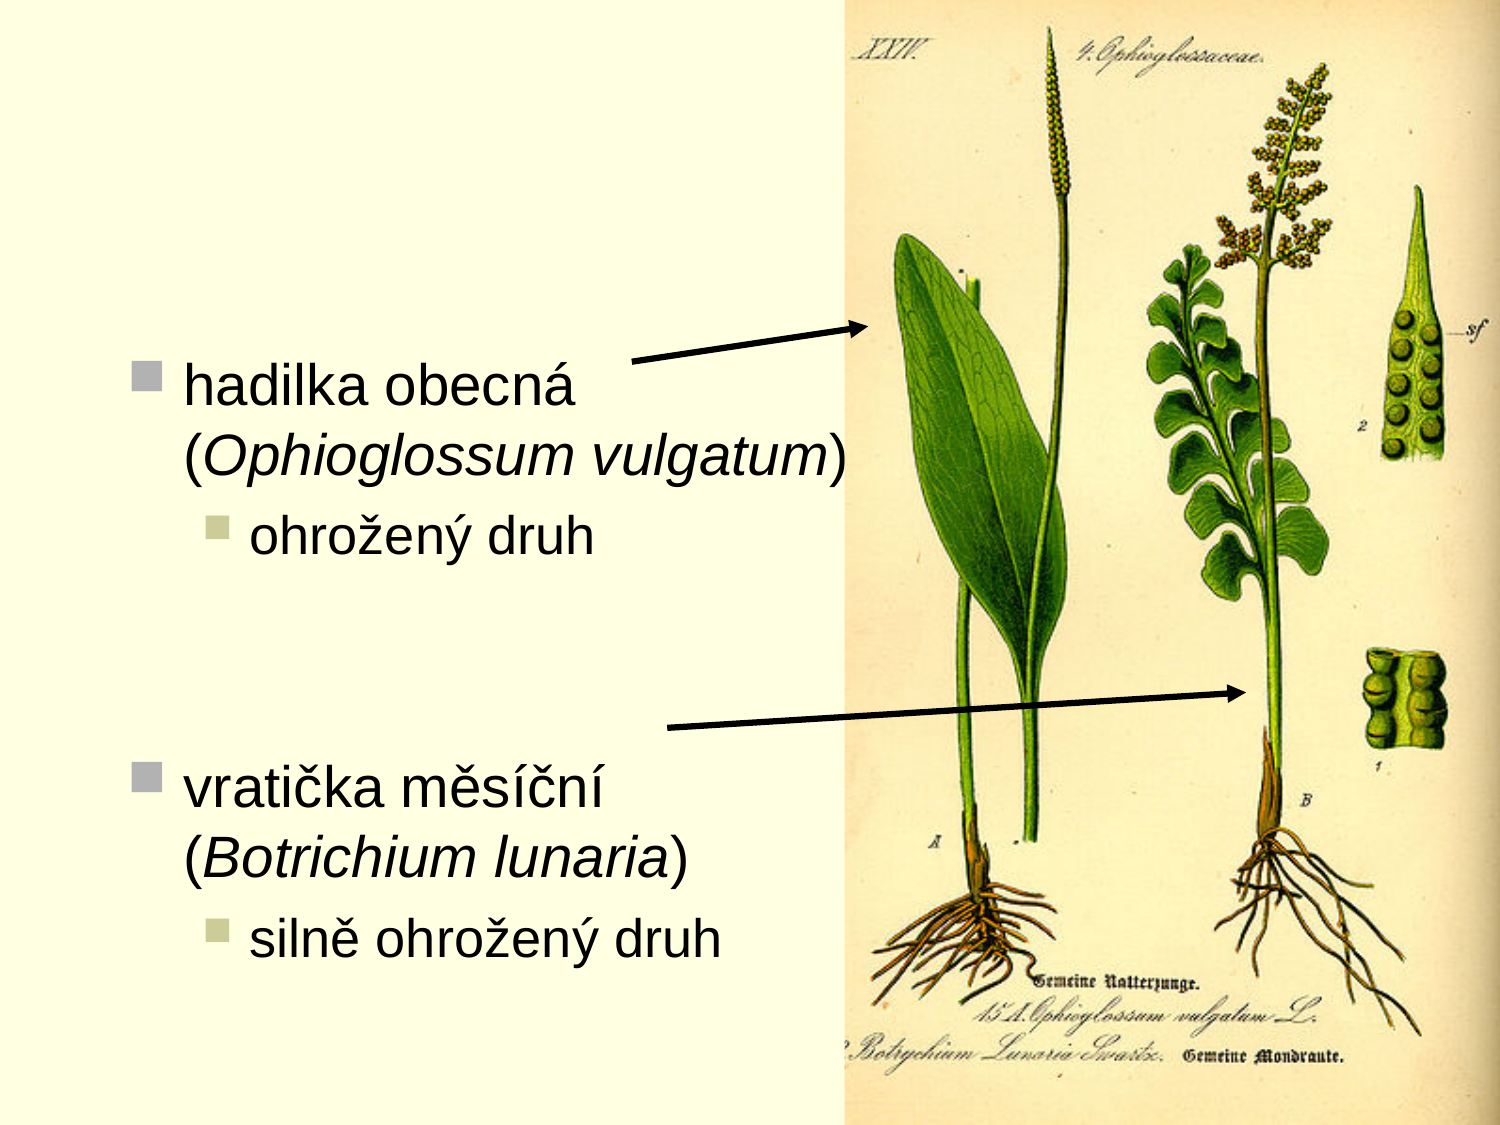

#
hadilka obecná (Ophioglossum vulgatum)
ohrožený druh
vratička měsíční (Botrichium lunaria)
silně ohrožený druh